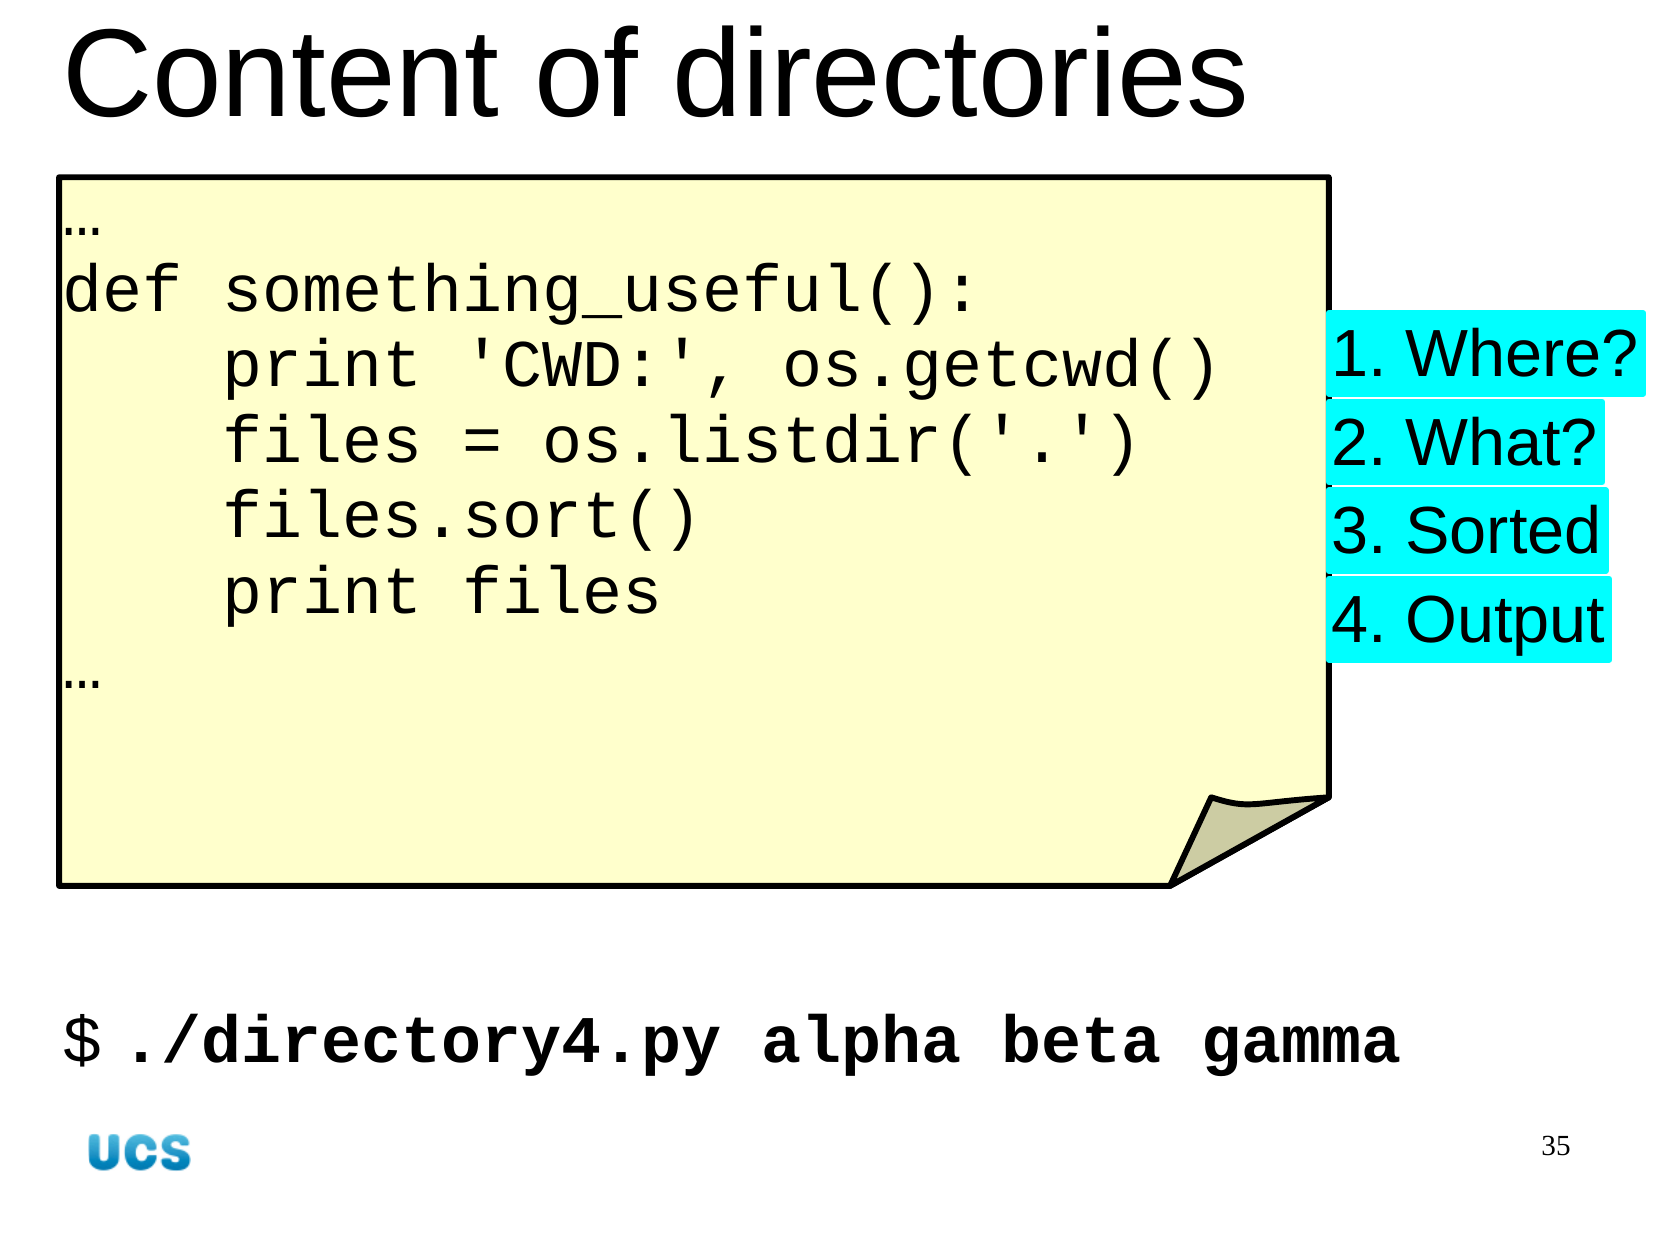

Content of directories
…
def something_useful():
 print 'CWD:', os.getcwd()
 files = os.listdir('.')
 files.sort()
 print files
…
1. Where?
2. What?
3.	Sorted
4.	Output
$
./directory4.py alpha beta gamma
35